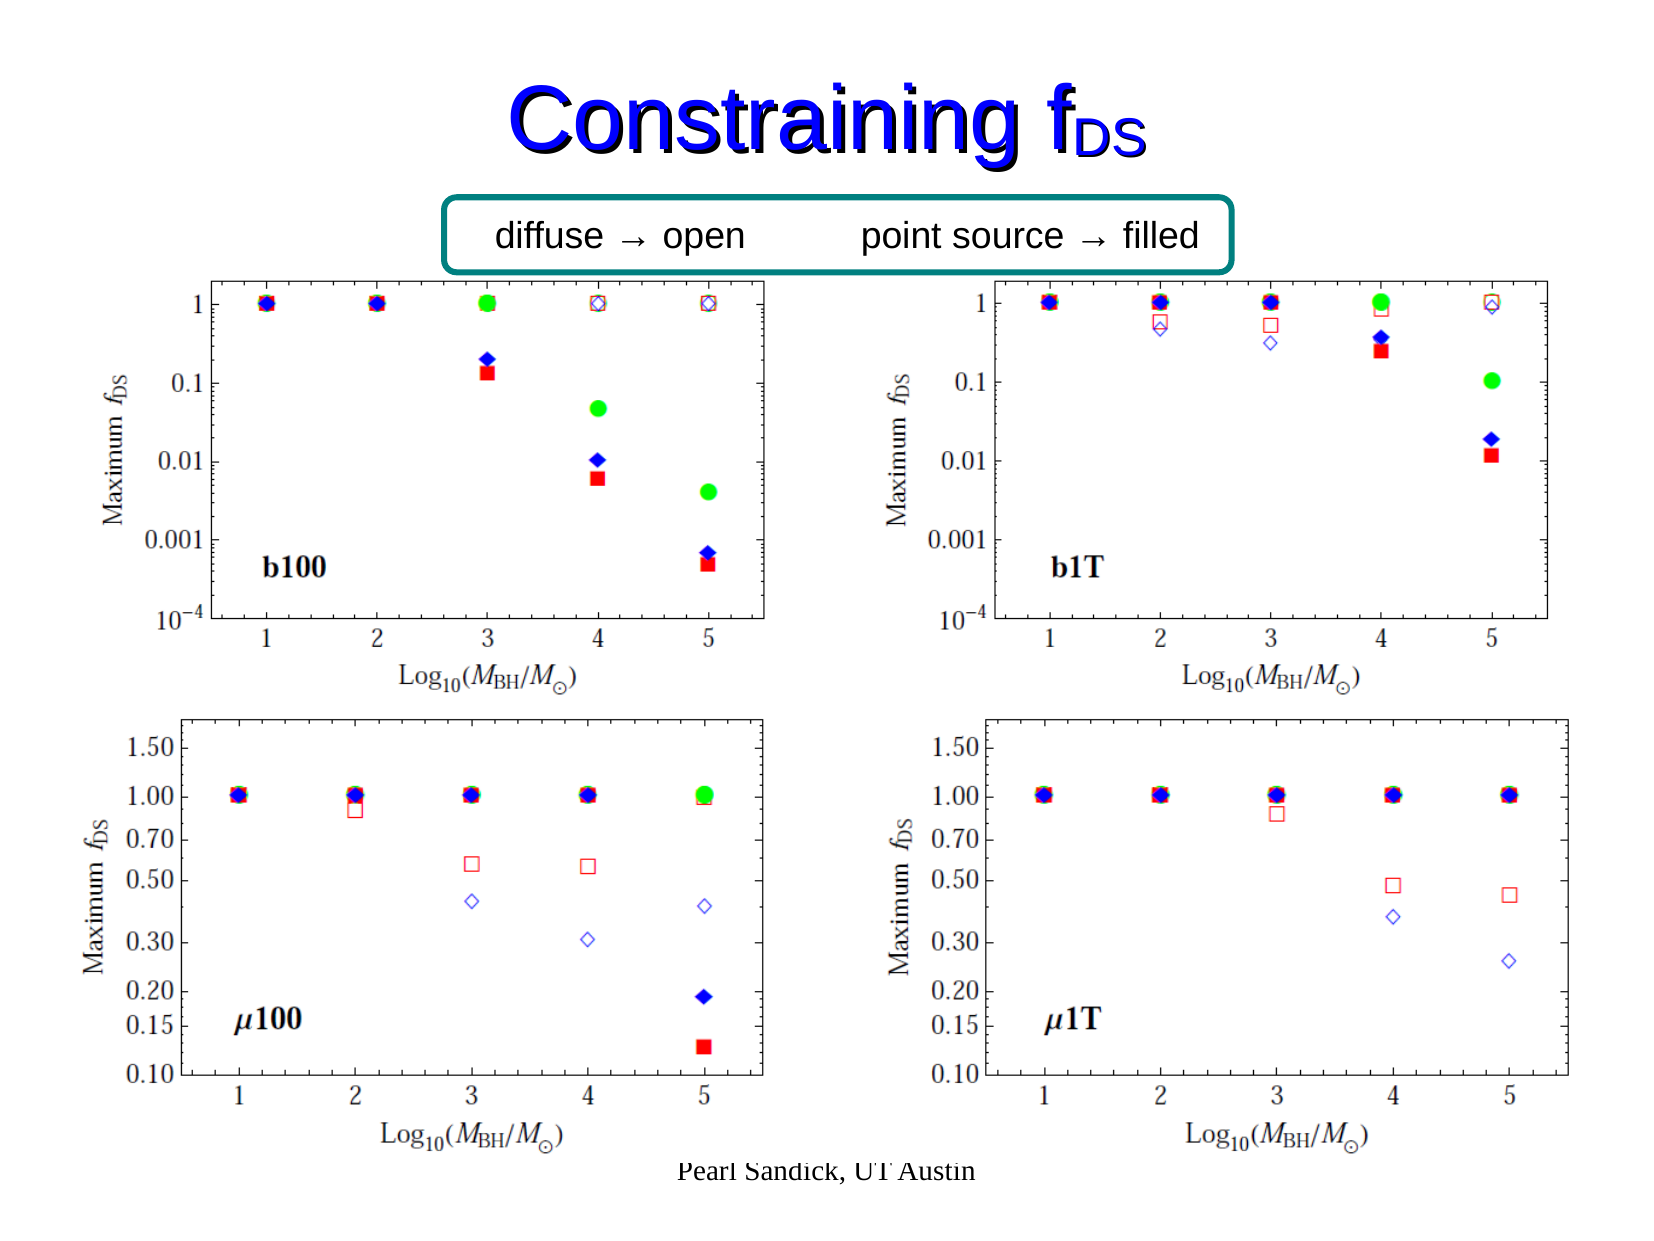

# Constraining fDS
diffuse → open point source → filled
Pearl Sandick, UT Austin